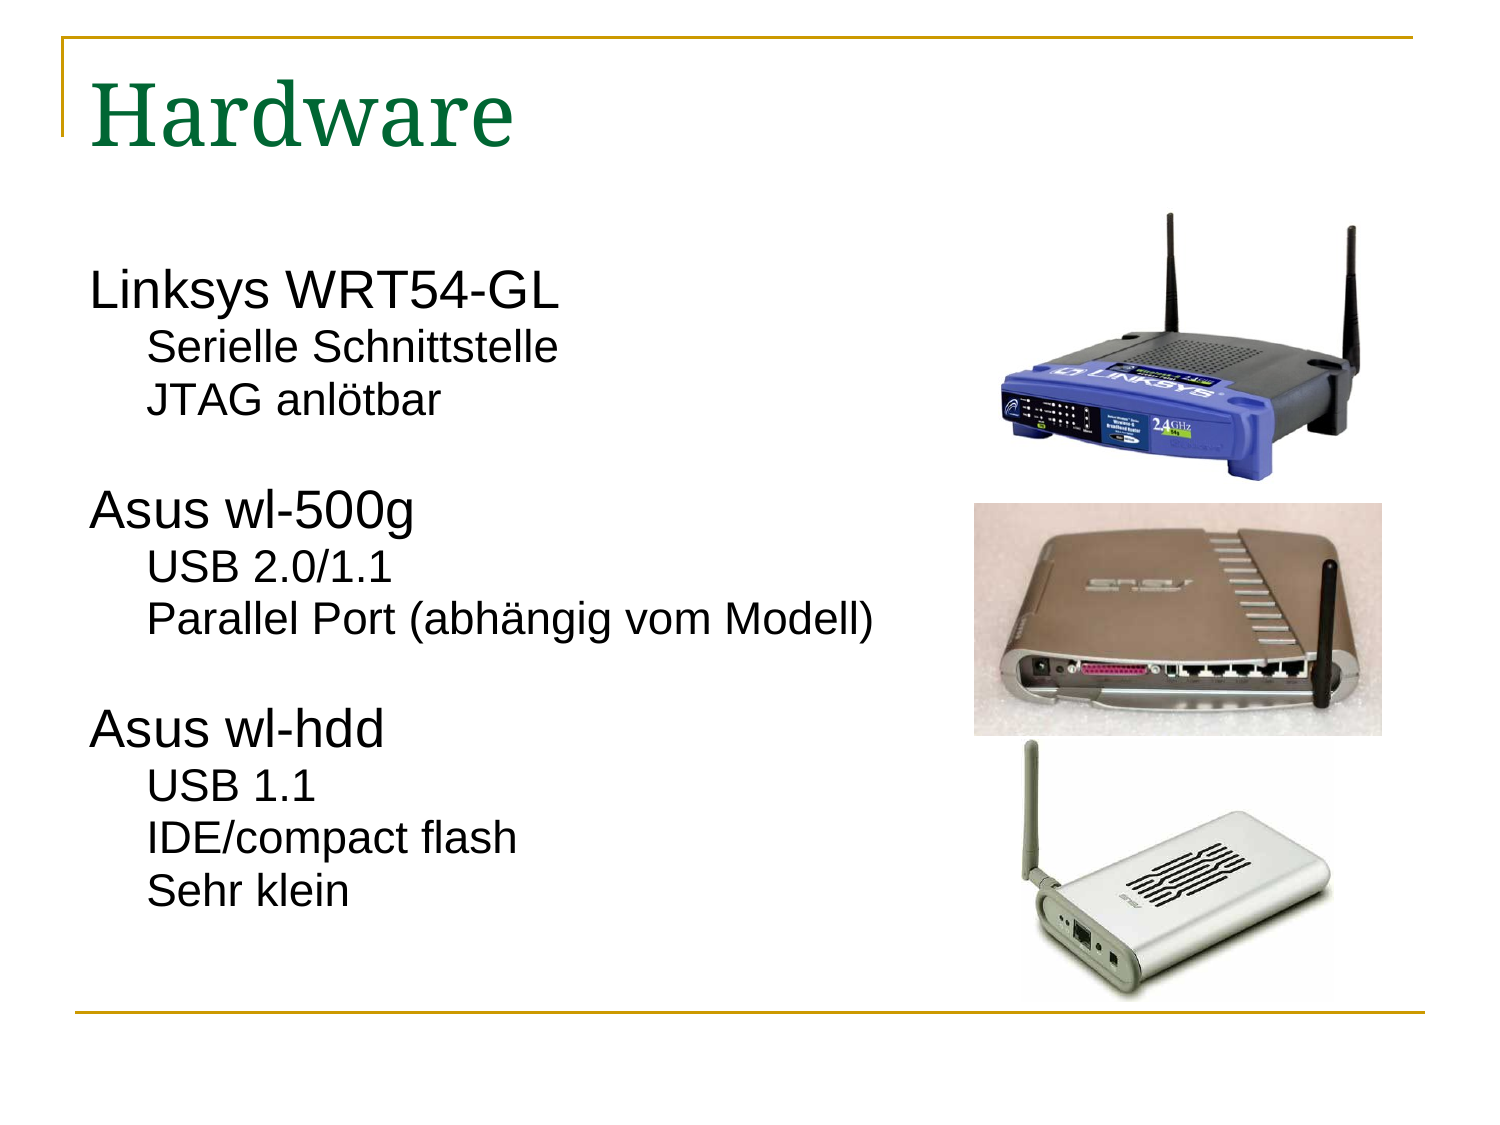

# Hardware
Linksys WRT54-GL
Serielle Schnittstelle
JTAG anlötbar
Asus wl-500g
USB 2.0/1.1
Parallel Port (abhängig vom Modell)
Asus wl-hdd
USB 1.1
IDE/compact flash
Sehr klein